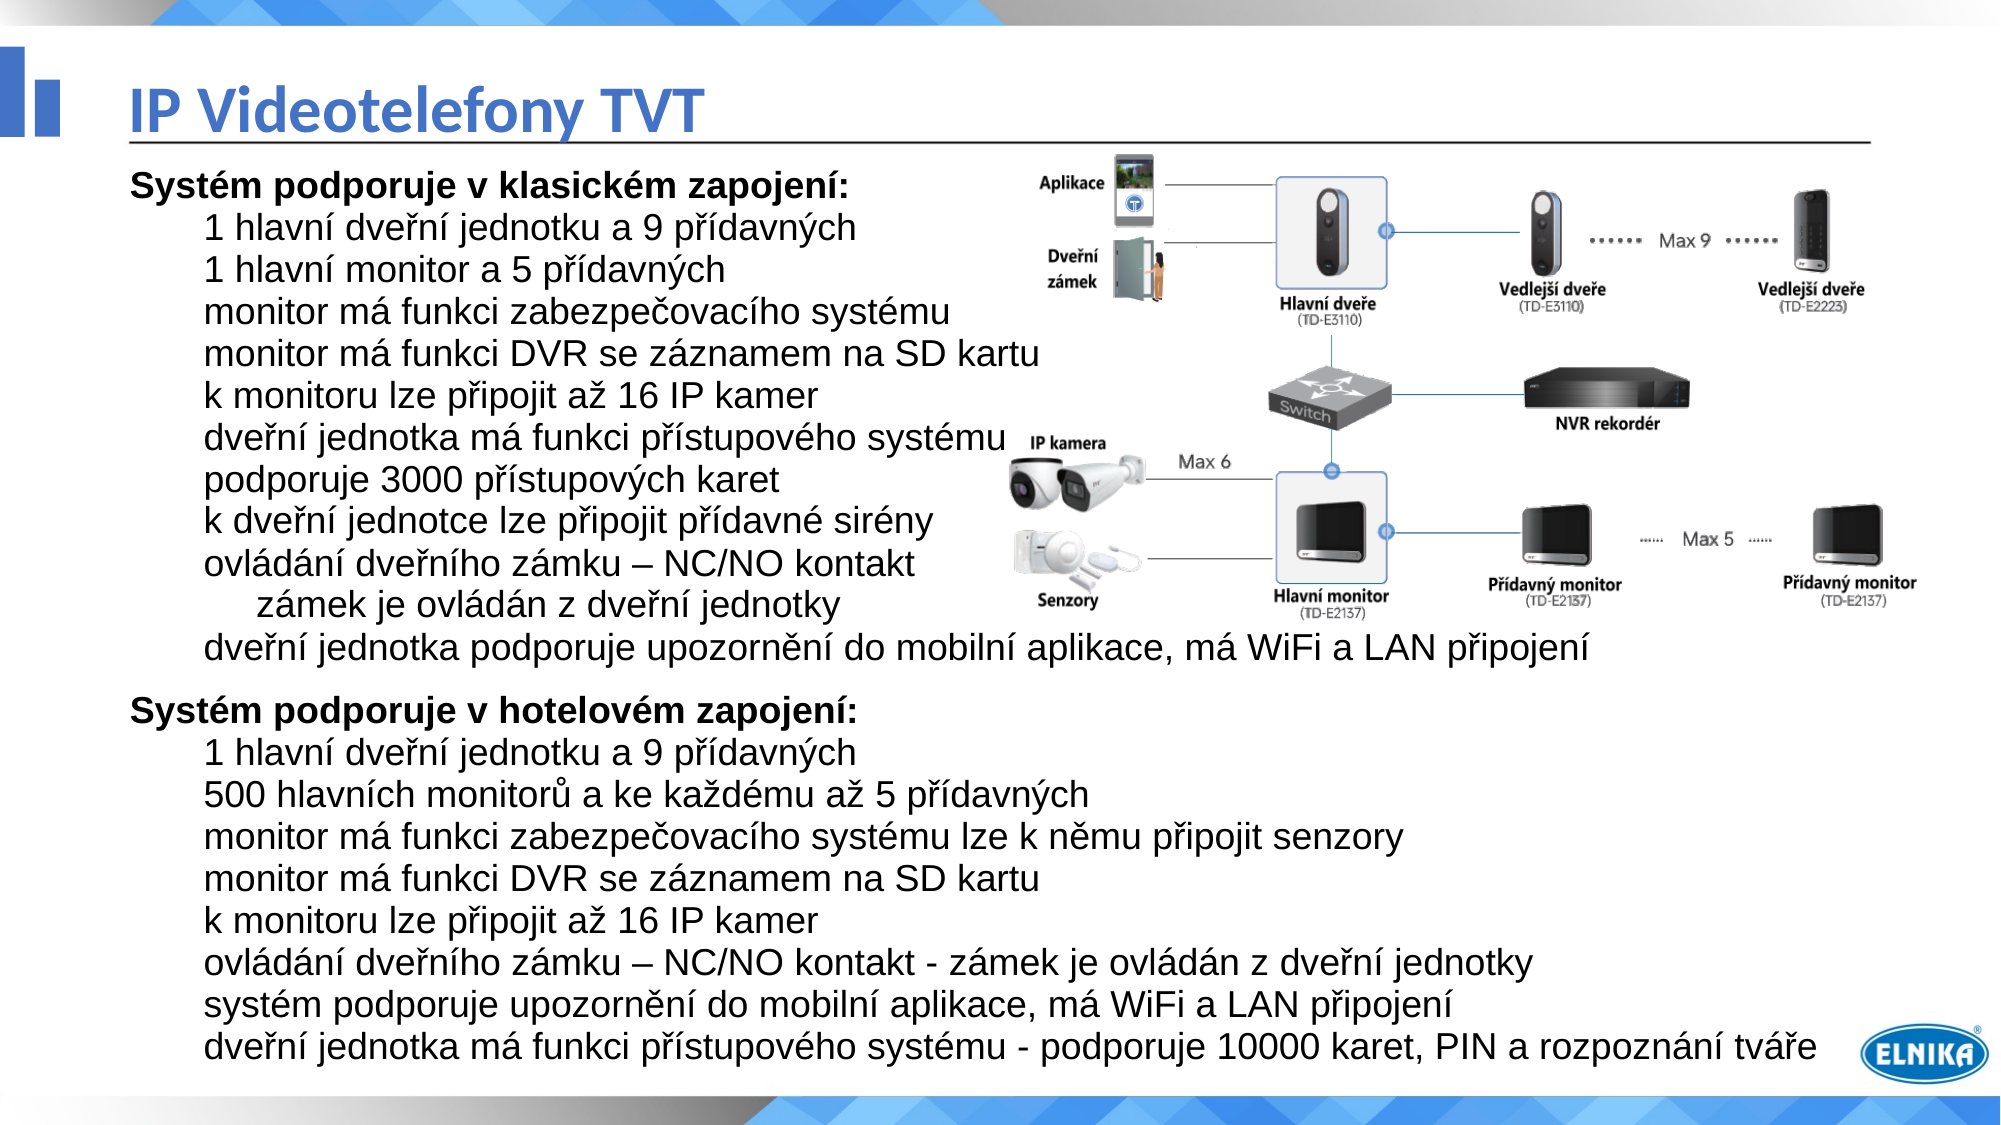

IP Videotelefony TVT
Systém podporuje v klasickém zapojení:
	1 hlavní dveřní jednotku a 9 přídavných
	1 hlavní monitor a 5 přídavných
	monitor má funkci zabezpečovacího systému
	monitor má funkci DVR se záznamem na SD kartu
	k monitoru lze připojit až 16 IP kamer
	dveřní jednotka má funkci přístupového systému
	podporuje 3000 přístupových karet
	k dveřní jednotce lze připojit přídavné sirény
	ovládání dveřního zámku – NC/NO kontakt
 	 zámek je ovládán z dveřní jednotky
	dveřní jednotka podporuje upozornění do mobilní aplikace, má WiFi a LAN připojení
Systém podporuje v hotelovém zapojení:
	1 hlavní dveřní jednotku a 9 přídavných
	500 hlavních monitorů a ke každému až 5 přídavných
	monitor má funkci zabezpečovacího systému lze k němu připojit senzory
	monitor má funkci DVR se záznamem na SD kartu
	k monitoru lze připojit až 16 IP kamer
	ovládání dveřního zámku – NC/NO kontakt - zámek je ovládán z dveřní jednotky
	systém podporuje upozornění do mobilní aplikace, má WiFi a LAN připojení
	dveřní jednotka má funkci přístupového systému - podporuje 10000 karet, PIN a rozpoznání tváře